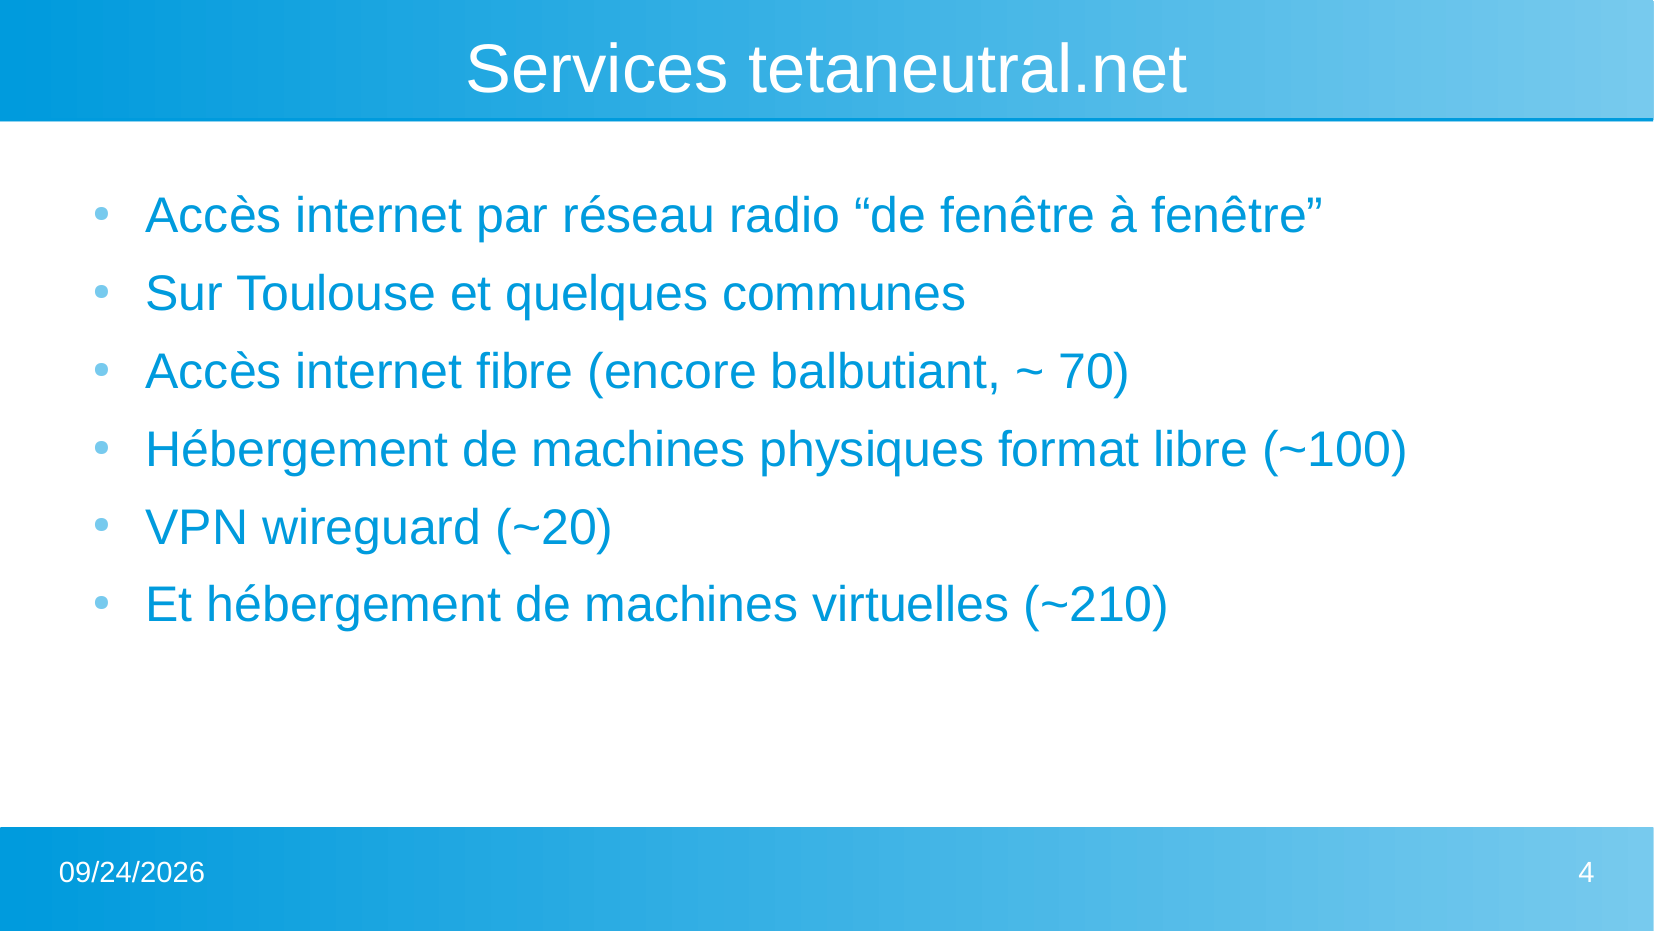

# Services tetaneutral.net
Accès internet par réseau radio “de fenêtre à fenêtre”
Sur Toulouse et quelques communes
Accès internet fibre (encore balbutiant, ~ 70)
Hébergement de machines physiques format libre (~100)
VPN wireguard (~20)
Et hébergement de machines virtuelles (~210)
4